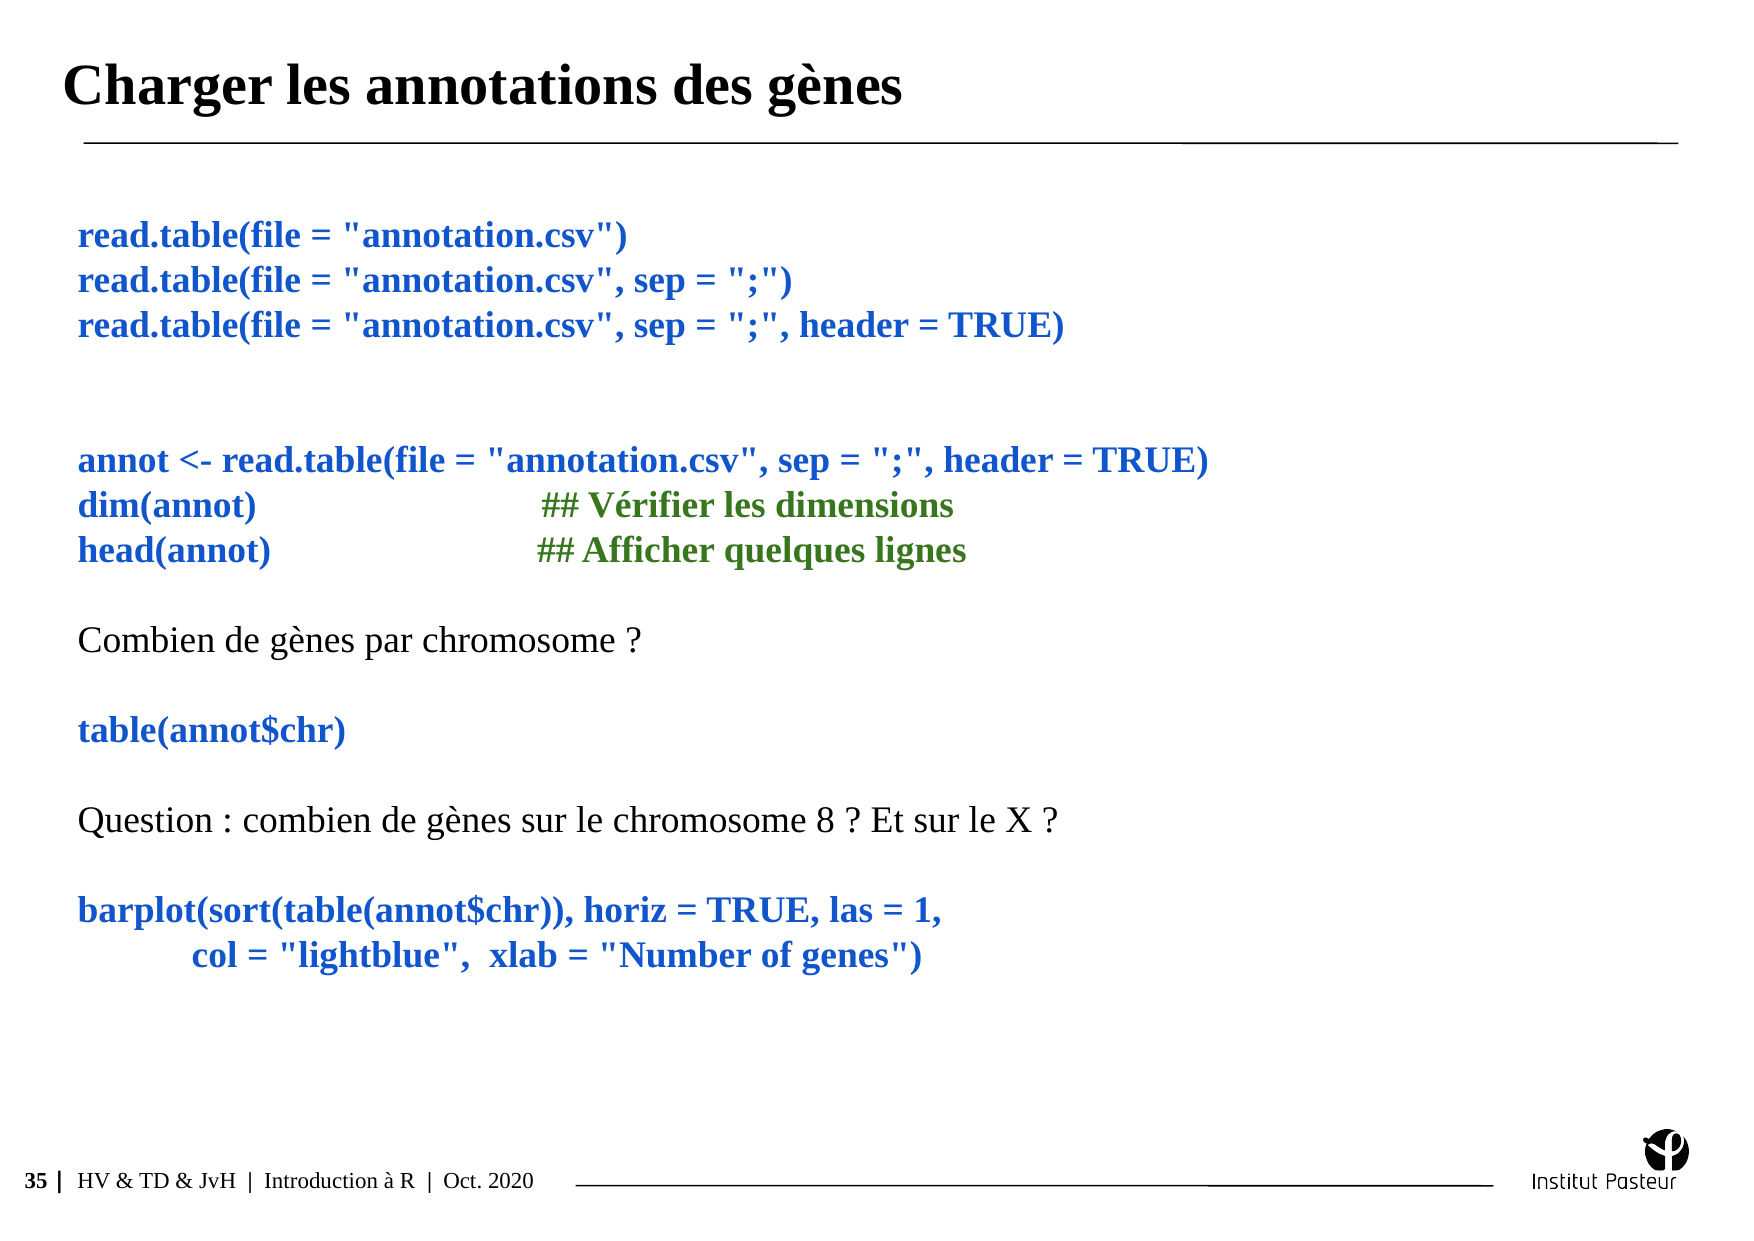

Charger les annotations des gènes
# read.table(file = "annotation.csv")
read.table(file = "annotation.csv", sep = ";")
read.table(file = "annotation.csv", sep = ";", header = TRUE)
annot <- read.table(file = "annotation.csv", sep = ";", header = TRUE)
dim(annot) ## Vérifier les dimensions
head(annot) ## Afficher quelques lignes
Combien de gènes par chromosome ?
table(annot$chr)
Question : combien de gènes sur le chromosome 8 ? Et sur le X ?
barplot(sort(table(annot$chr)), horiz = TRUE, las = 1,
 col = "lightblue", xlab = "Number of genes")